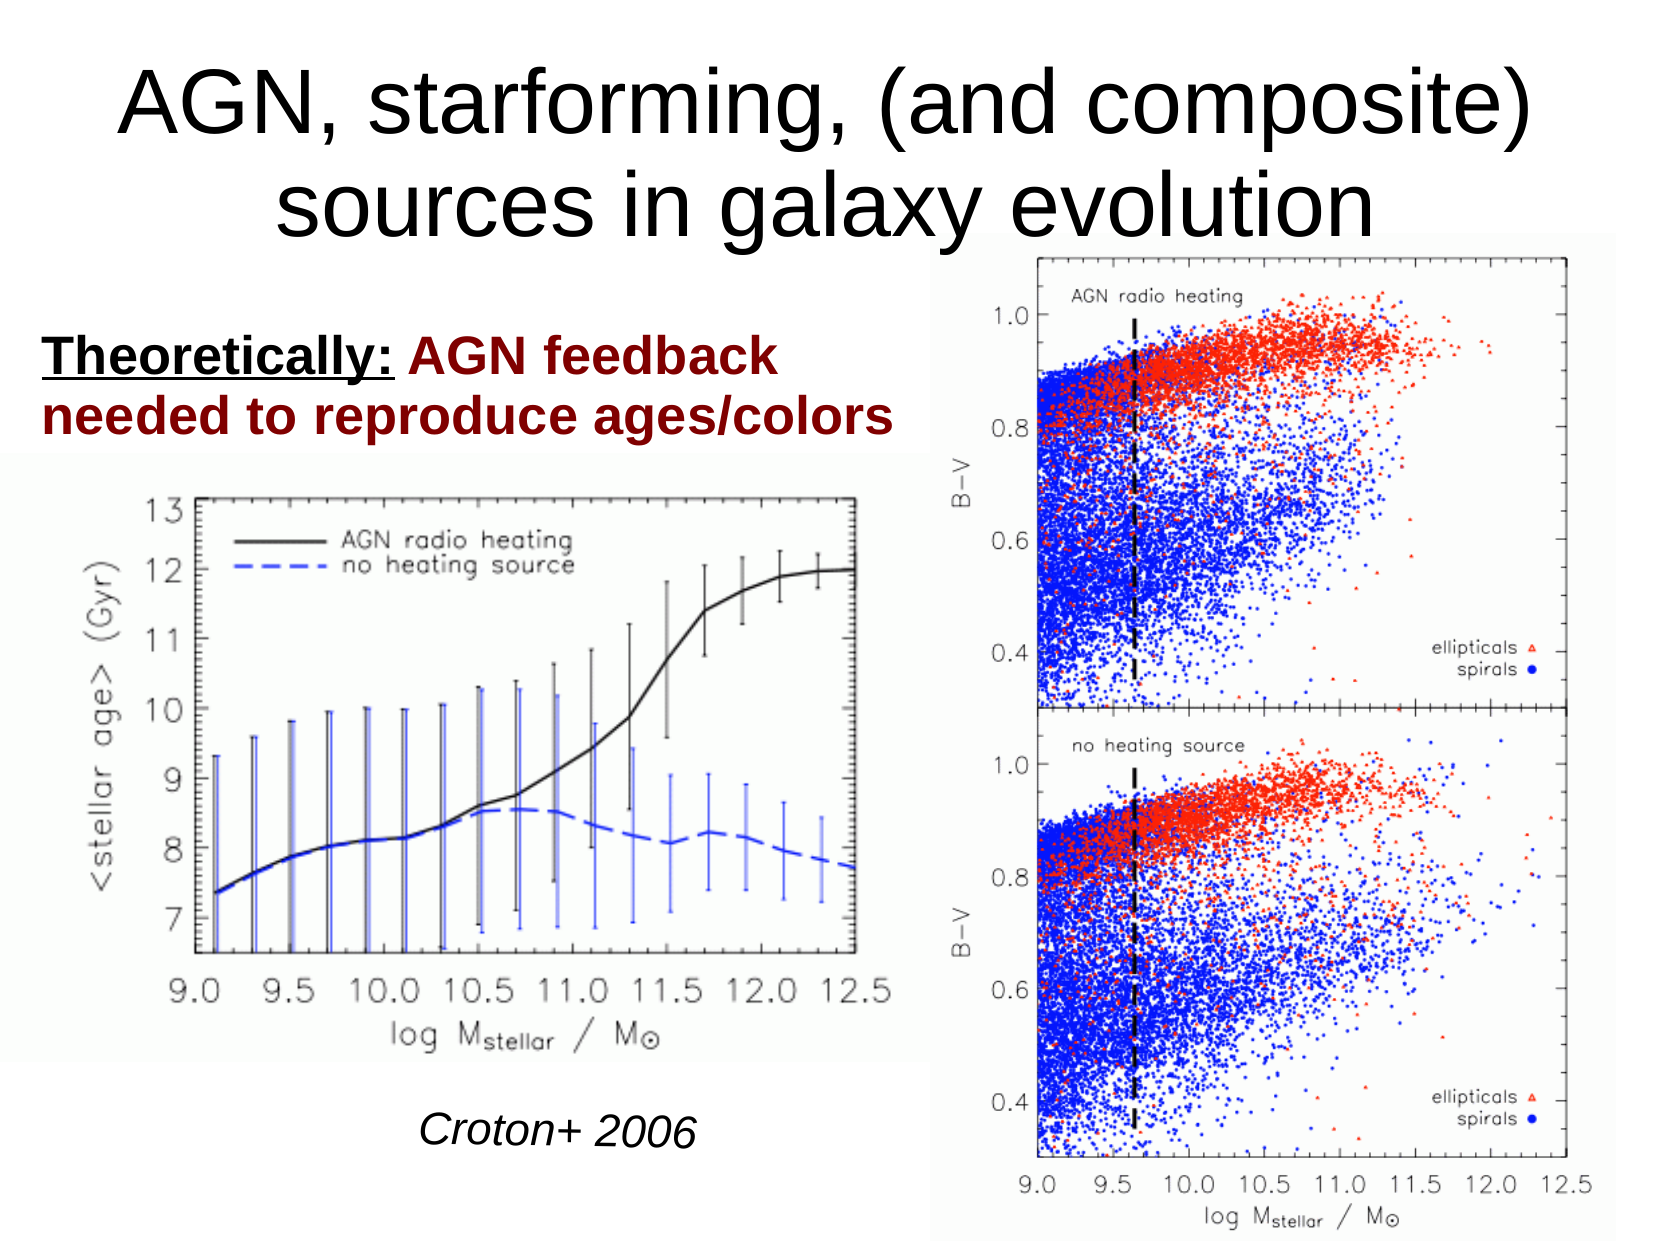

# AGN, starforming, (and composite) sources in galaxy evolution
Theoretically: AGN feedback
needed to reproduce ages/colors
Croton+ 2006